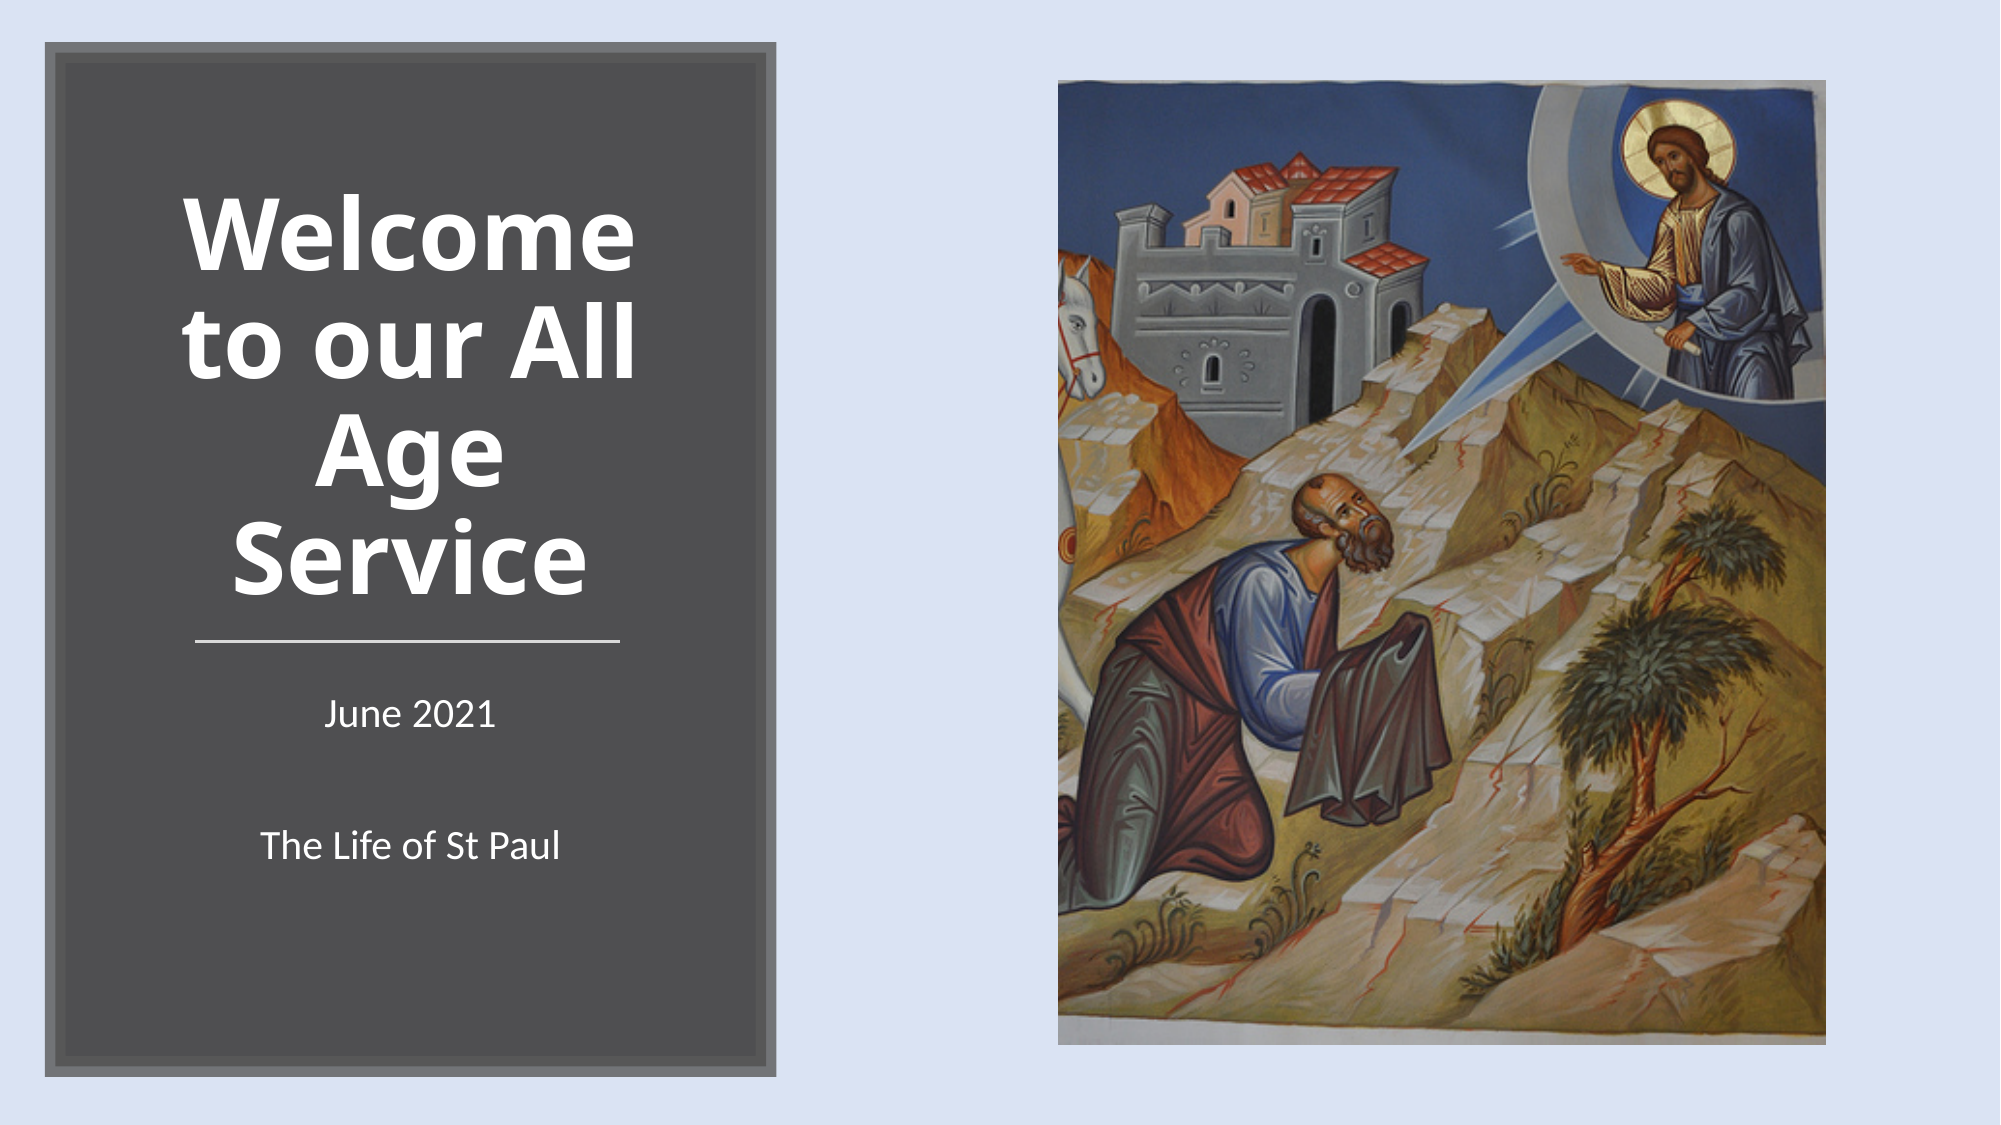

# Welcome to our All Age Service
June 2021
The Life of St Paul